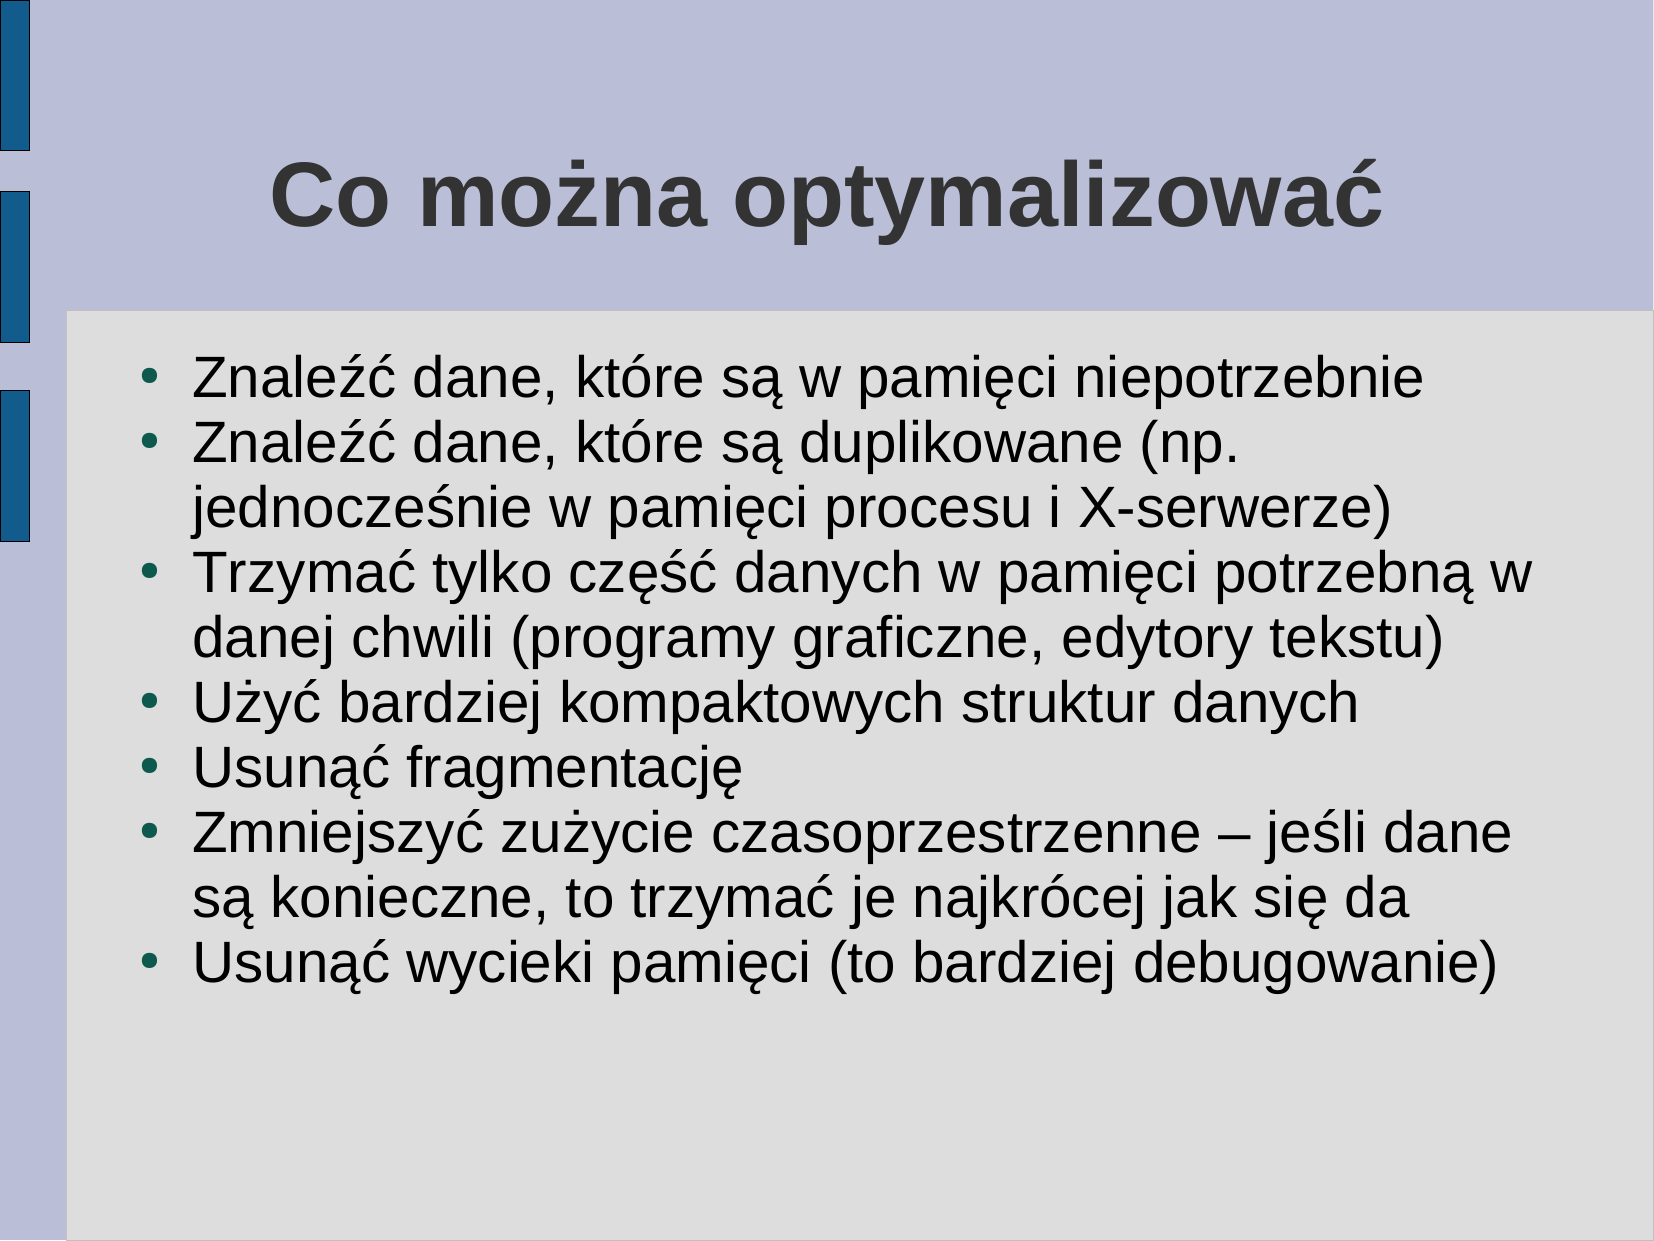

# Co można optymalizować
Znaleźć dane, które są w pamięci niepotrzebnie
Znaleźć dane, które są duplikowane (np. jednocześnie w pamięci procesu i X-serwerze)
Trzymać tylko część danych w pamięci potrzebną w danej chwili (programy graficzne, edytory tekstu)
Użyć bardziej kompaktowych struktur danych
Usunąć fragmentację
Zmniejszyć zużycie czasoprzestrzenne – jeśli dane są konieczne, to trzymać je najkrócej jak się da
Usunąć wycieki pamięci (to bardziej debugowanie)